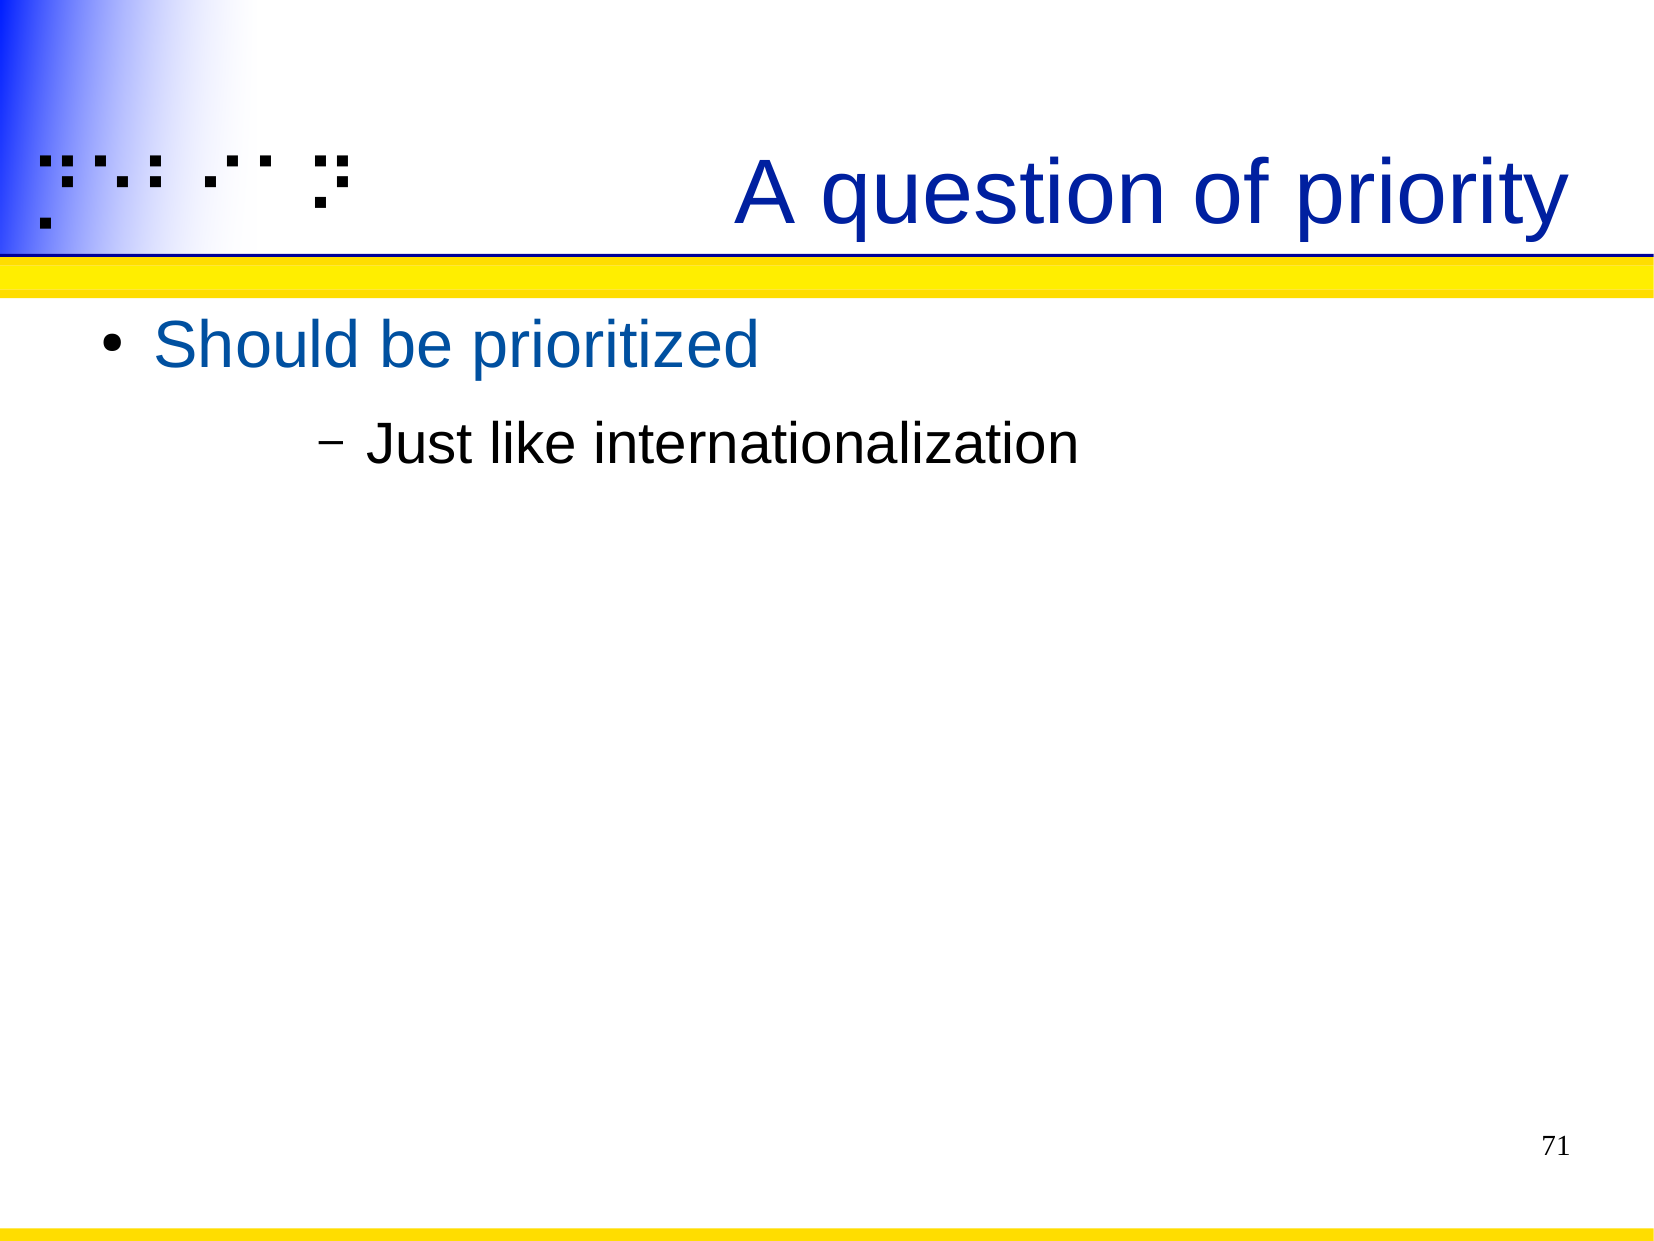

# A question of priority
Should be prioritized
Just like internationalization
71